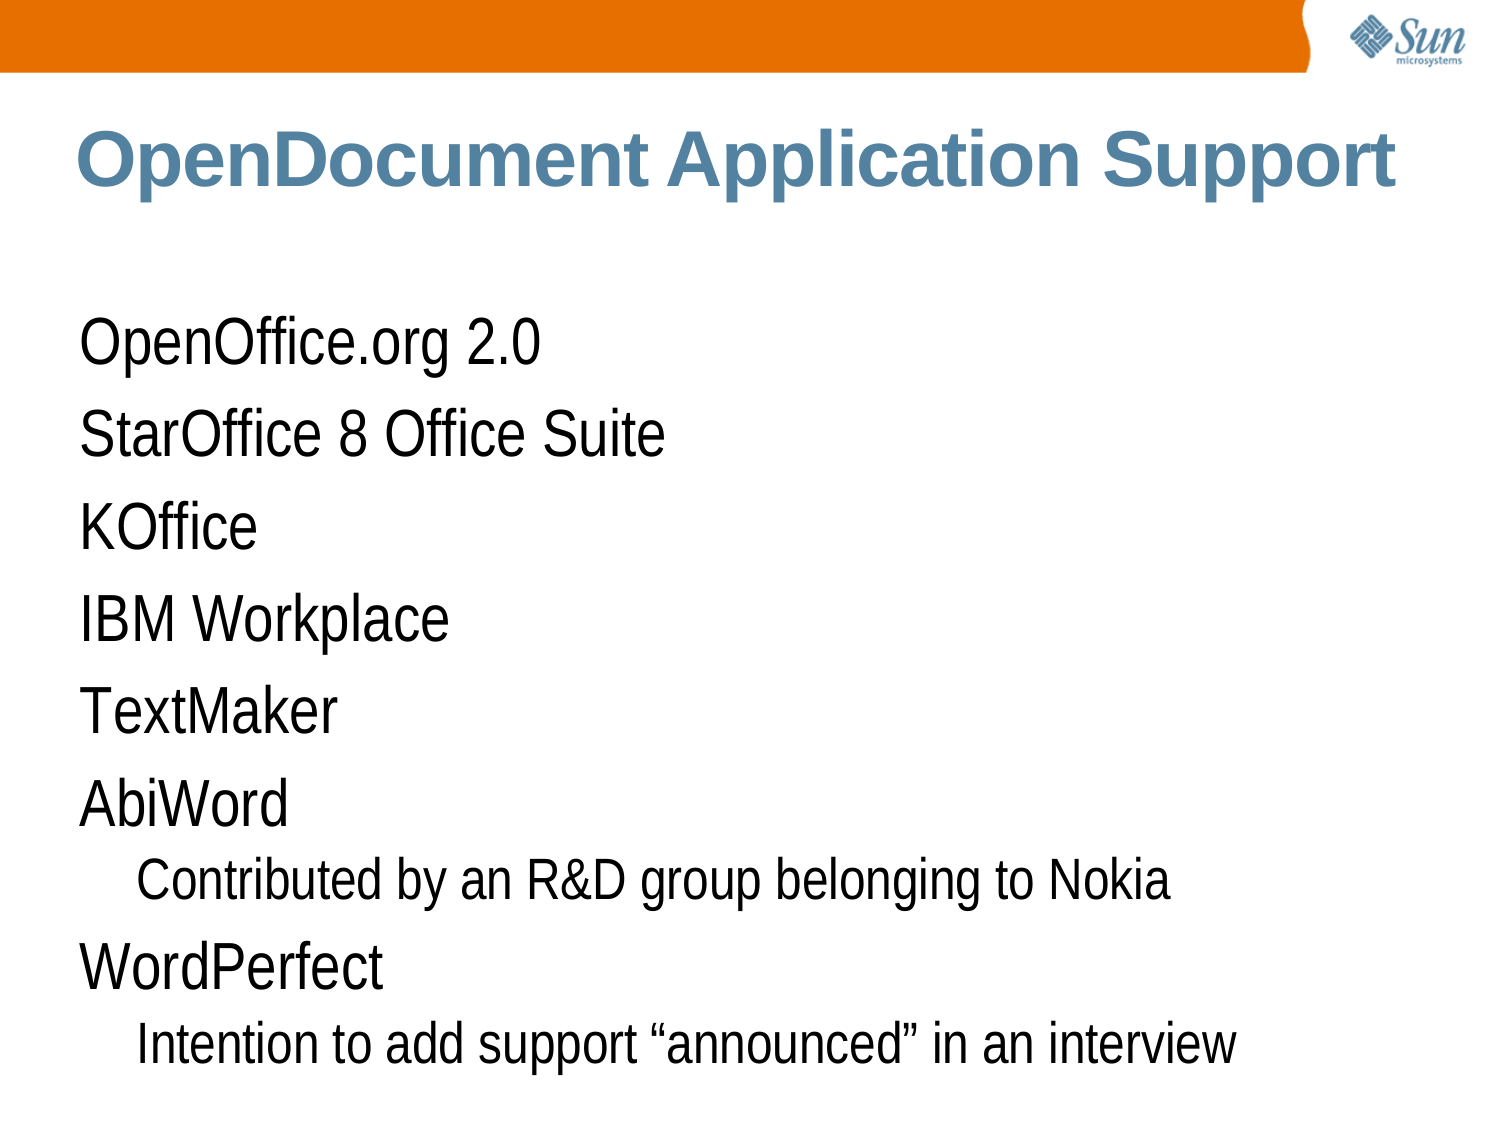

# OpenDocument Application Support
OpenOffice.org 2.0
StarOffice 8 Office Suite
KOffice
IBM Workplace
TextMaker
AbiWord
Contributed by an R&D group belonging to Nokia
WordPerfect
Intention to add support “announced” in an interview